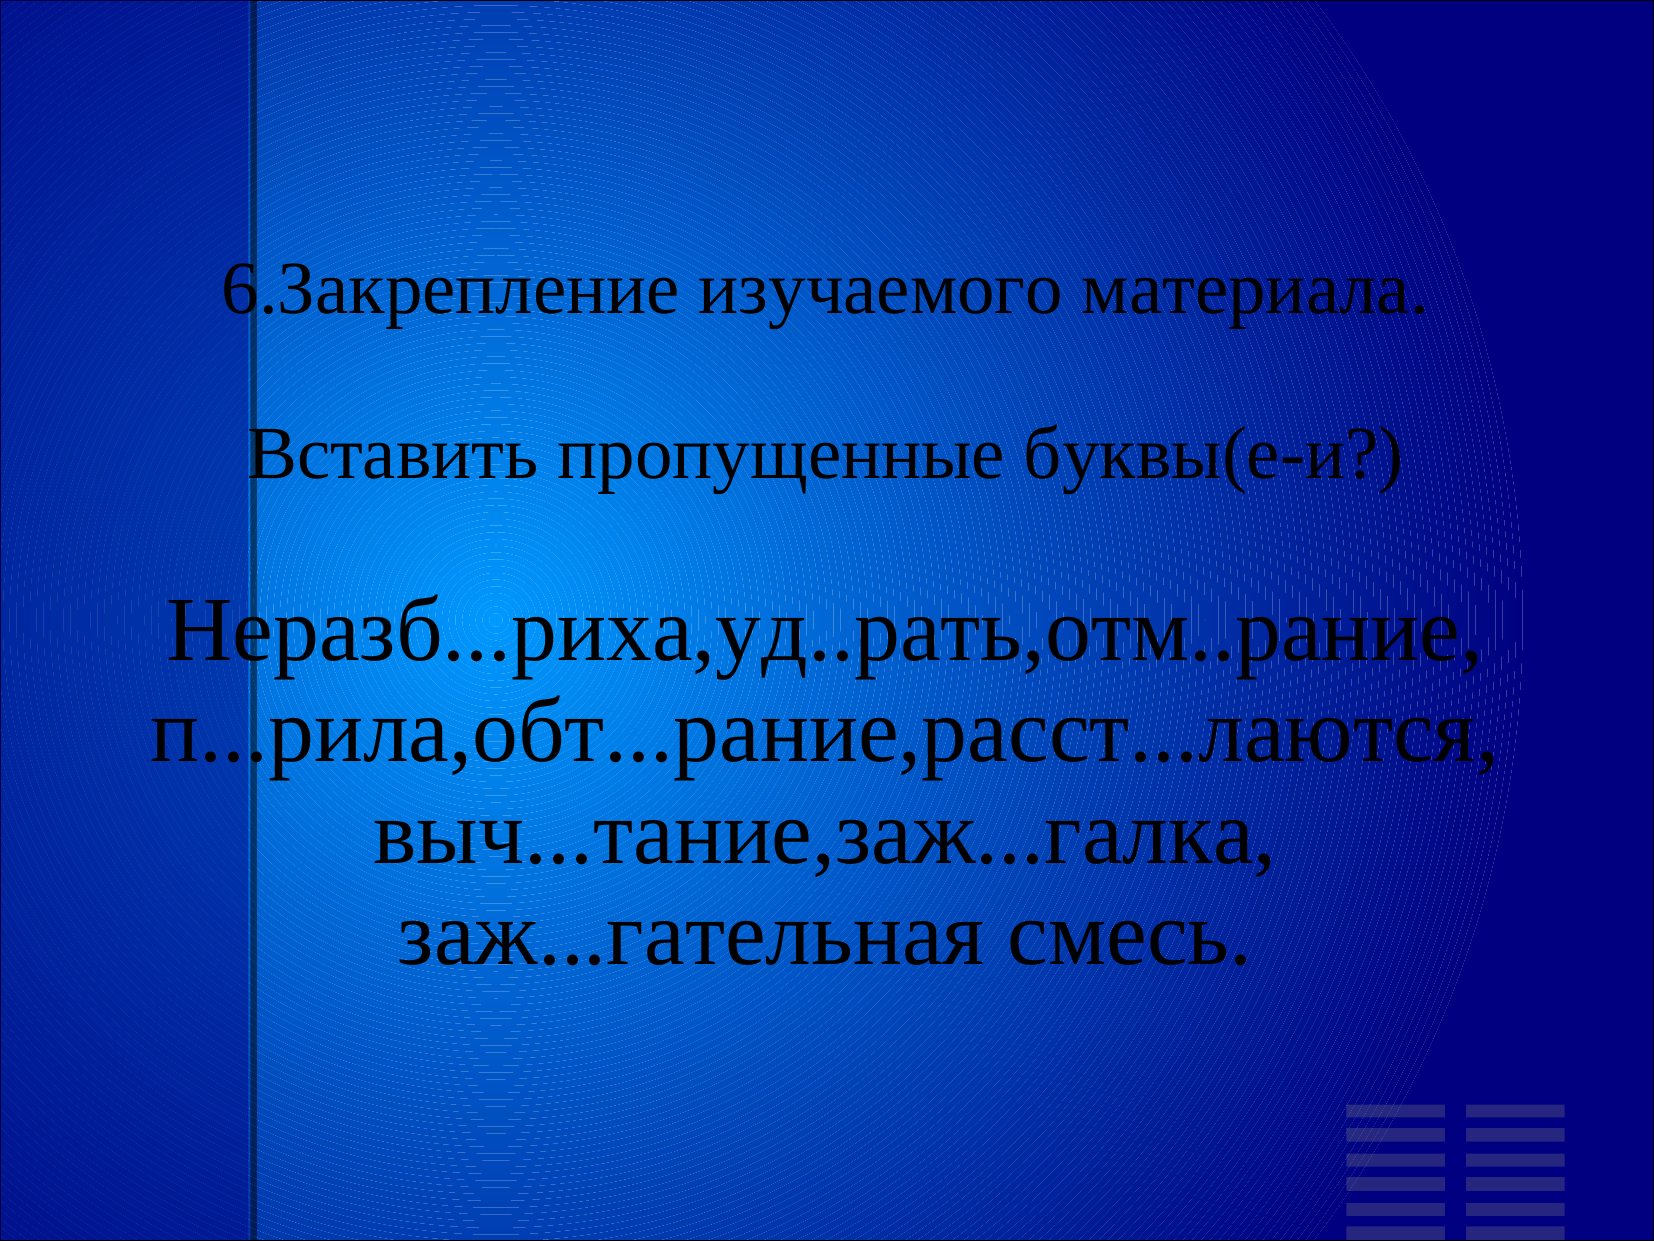

# 6.Закрепление изучаемого материала.
Вставить пропущенные буквы(е-и?)
Неразб...риха,уд..рать,отм..рание,
п...рила,обт...рание,расст...лаются,
выч...тание,заж...галка,
заж...гательная смесь.